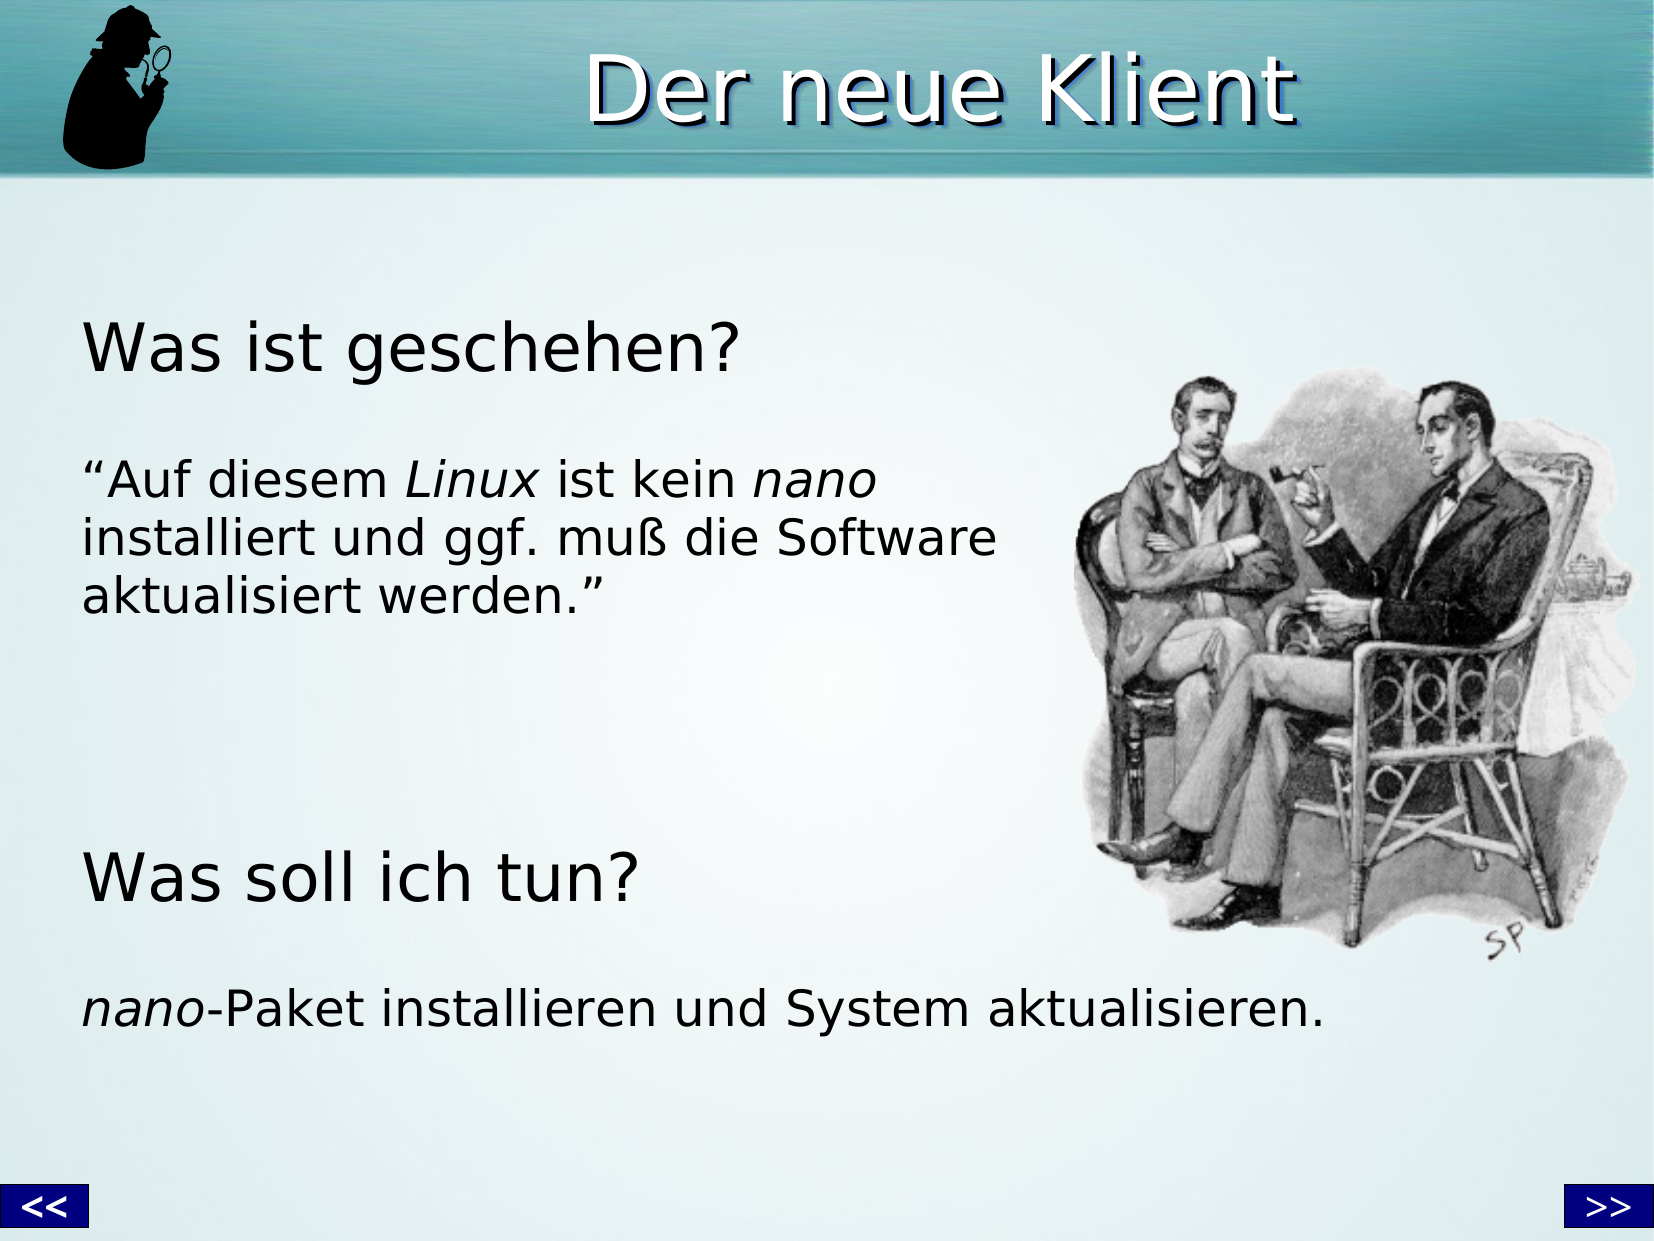

# Der neue Klient
Was ist geschehen?
“Auf diesem Linux ist kein nano
installiert und ggf. muß die Software
aktualisiert werden.”
Was soll ich tun?
nano-Paket installieren und System aktualisieren.
Illustration by Sidney Paget from the Sherlock Holmes story The Greek Interpreter, which appeared in The Strand Magazine in September, 1893